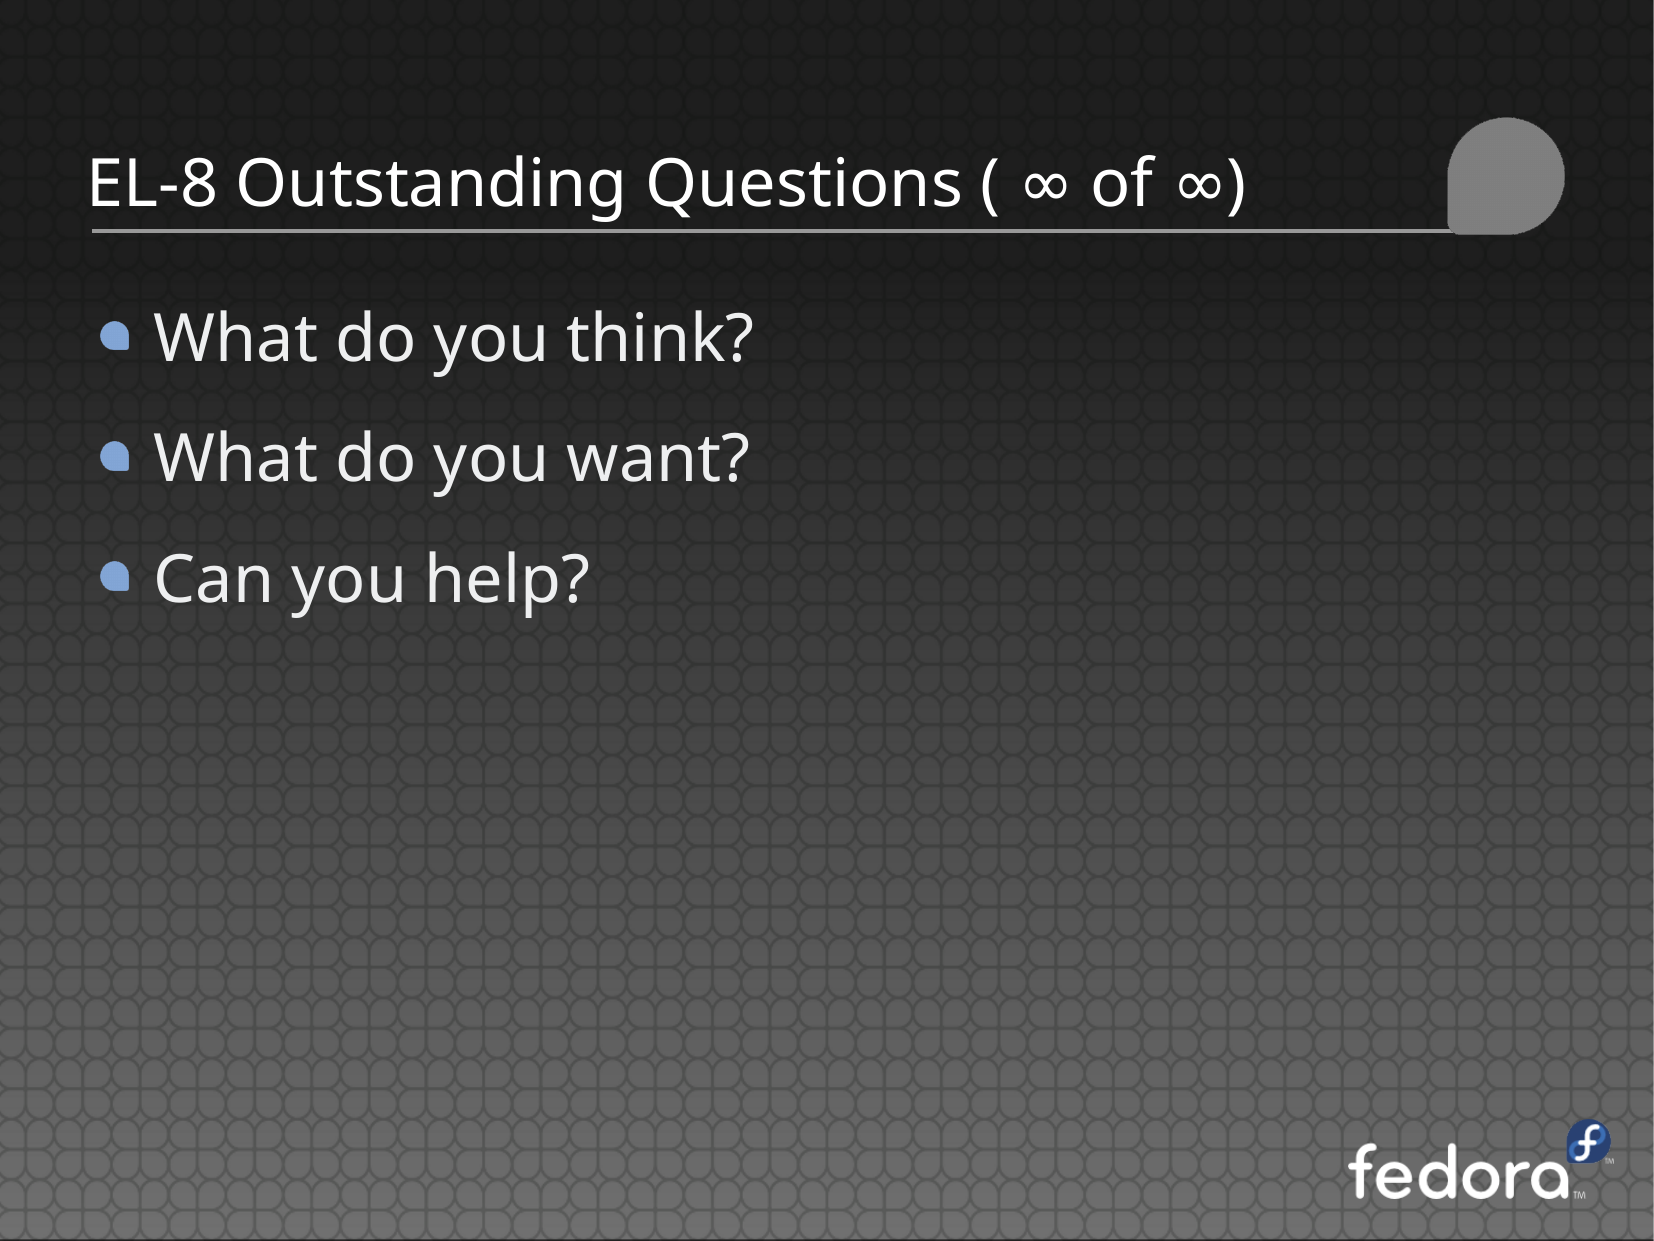

# EL-8 Outstanding Questions ( ∞ of ∞)
What do you think?
What do you want?
Can you help?